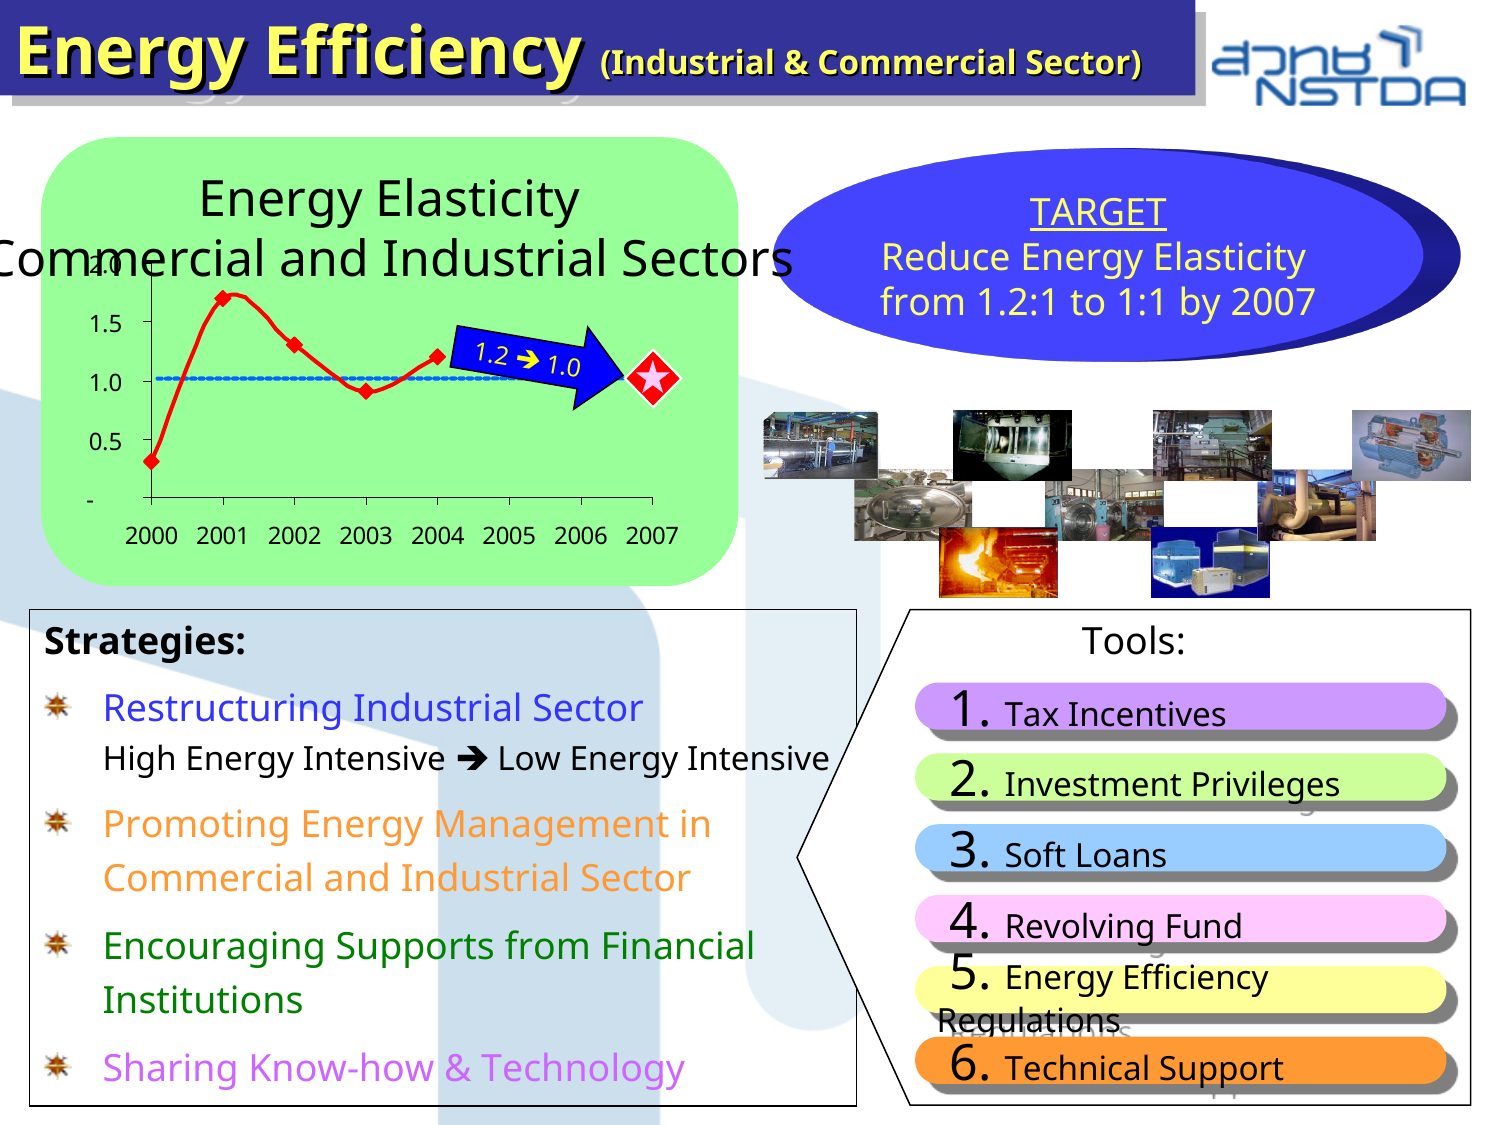

Energy Efficiency (Industrial & Commercial Sector)
Energy Elasticity
Commercial and Industrial Sectors
1.2  1.0
TARGET
Reduce Energy Elasticity
from 1.2:1 to 1:1 by 2007
Strategies:
Restructuring Industrial Sector
High Energy Intensive  Low Energy Intensive
Promoting Energy Management in
Commercial and Industrial Sector
Encouraging Supports from Financial
Institutions
Sharing Know-how & Technology
Tools:
 1. Tax Incentives
 2. Investment Privileges
 3. Soft Loans
 4. Revolving Fund
 5. Energy Efficiency Regulations
 6. Technical Support